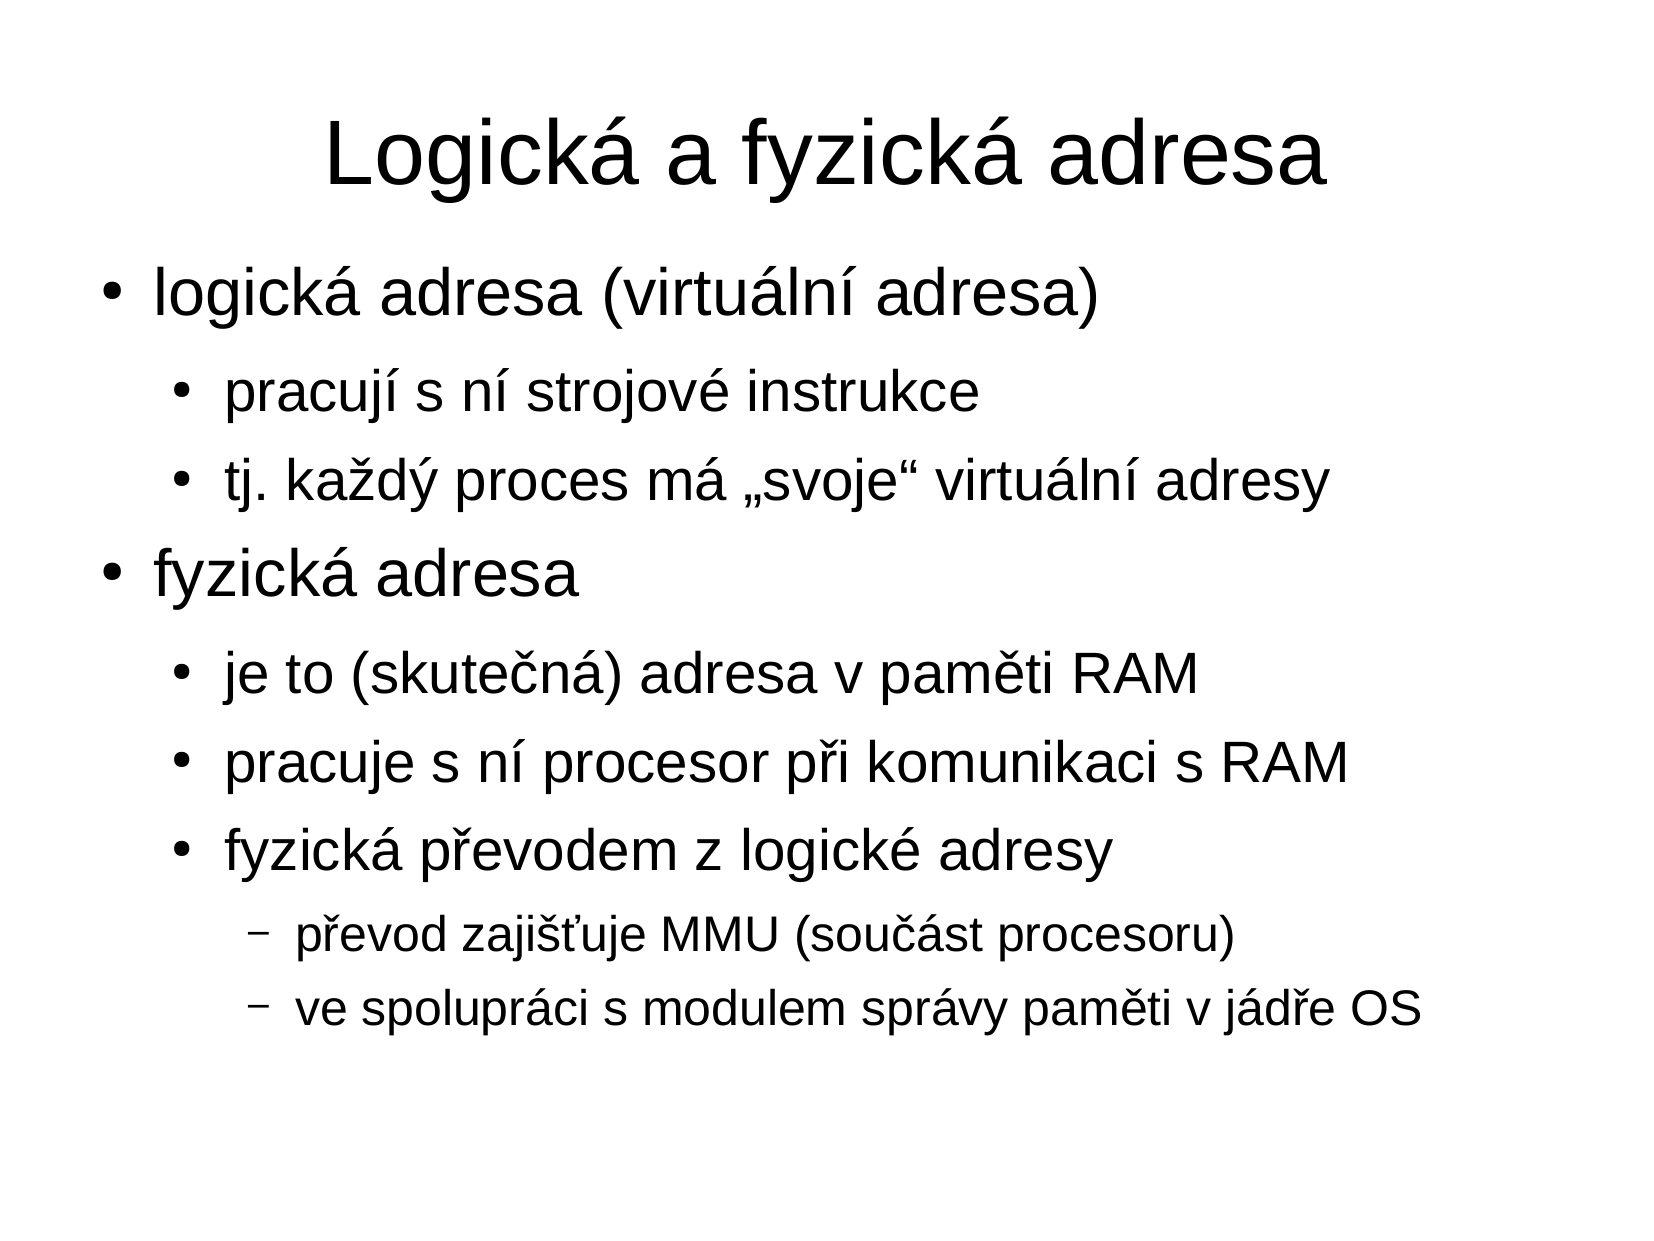

# Logická a fyzická adresa
logická adresa (virtuální adresa)
pracují s ní strojové instrukce
tj. každý proces má „svoje“ virtuální adresy
fyzická adresa
je to (skutečná) adresa v paměti RAM
pracuje s ní procesor při komunikaci s RAM
fyzická převodem z logické adresy
převod zajišťuje MMU (součást procesoru)
ve spolupráci s modulem správy paměti v jádře OS